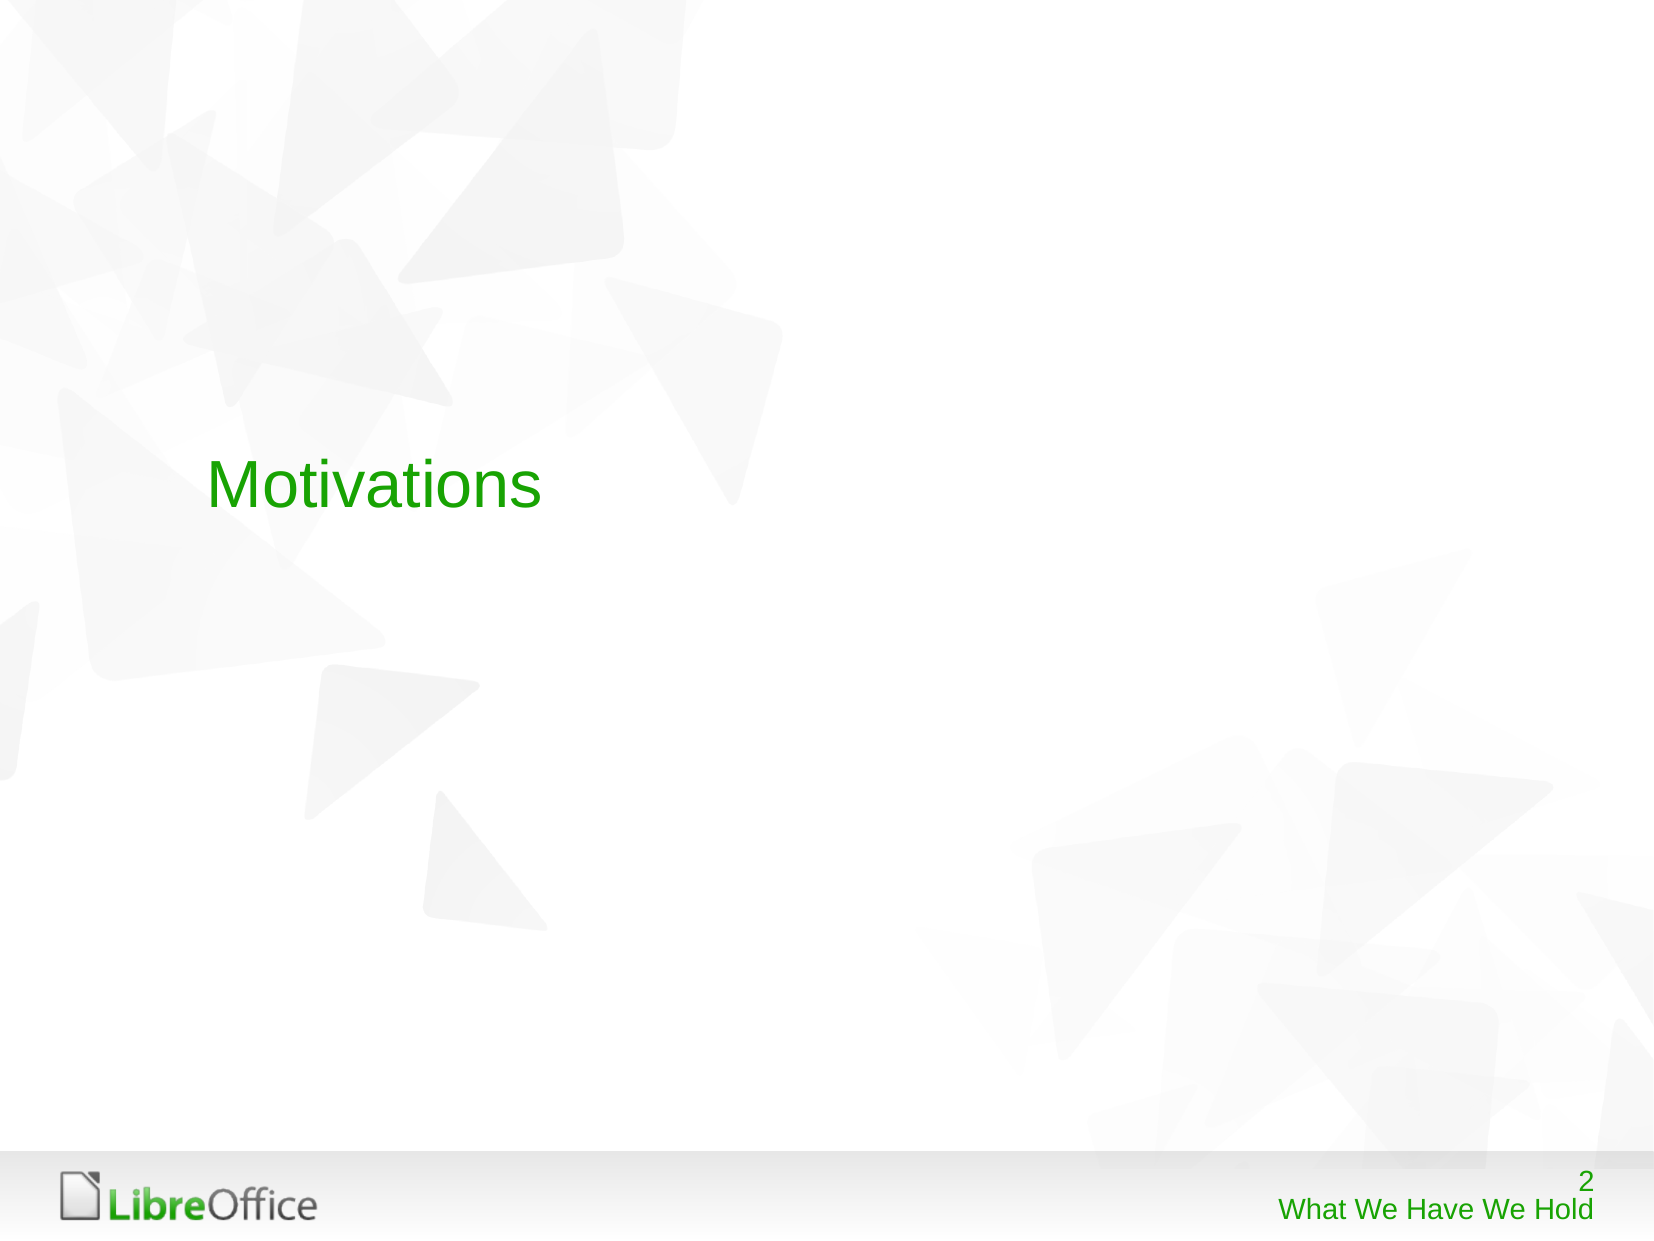

# Motivations
2
What We Have We Hold